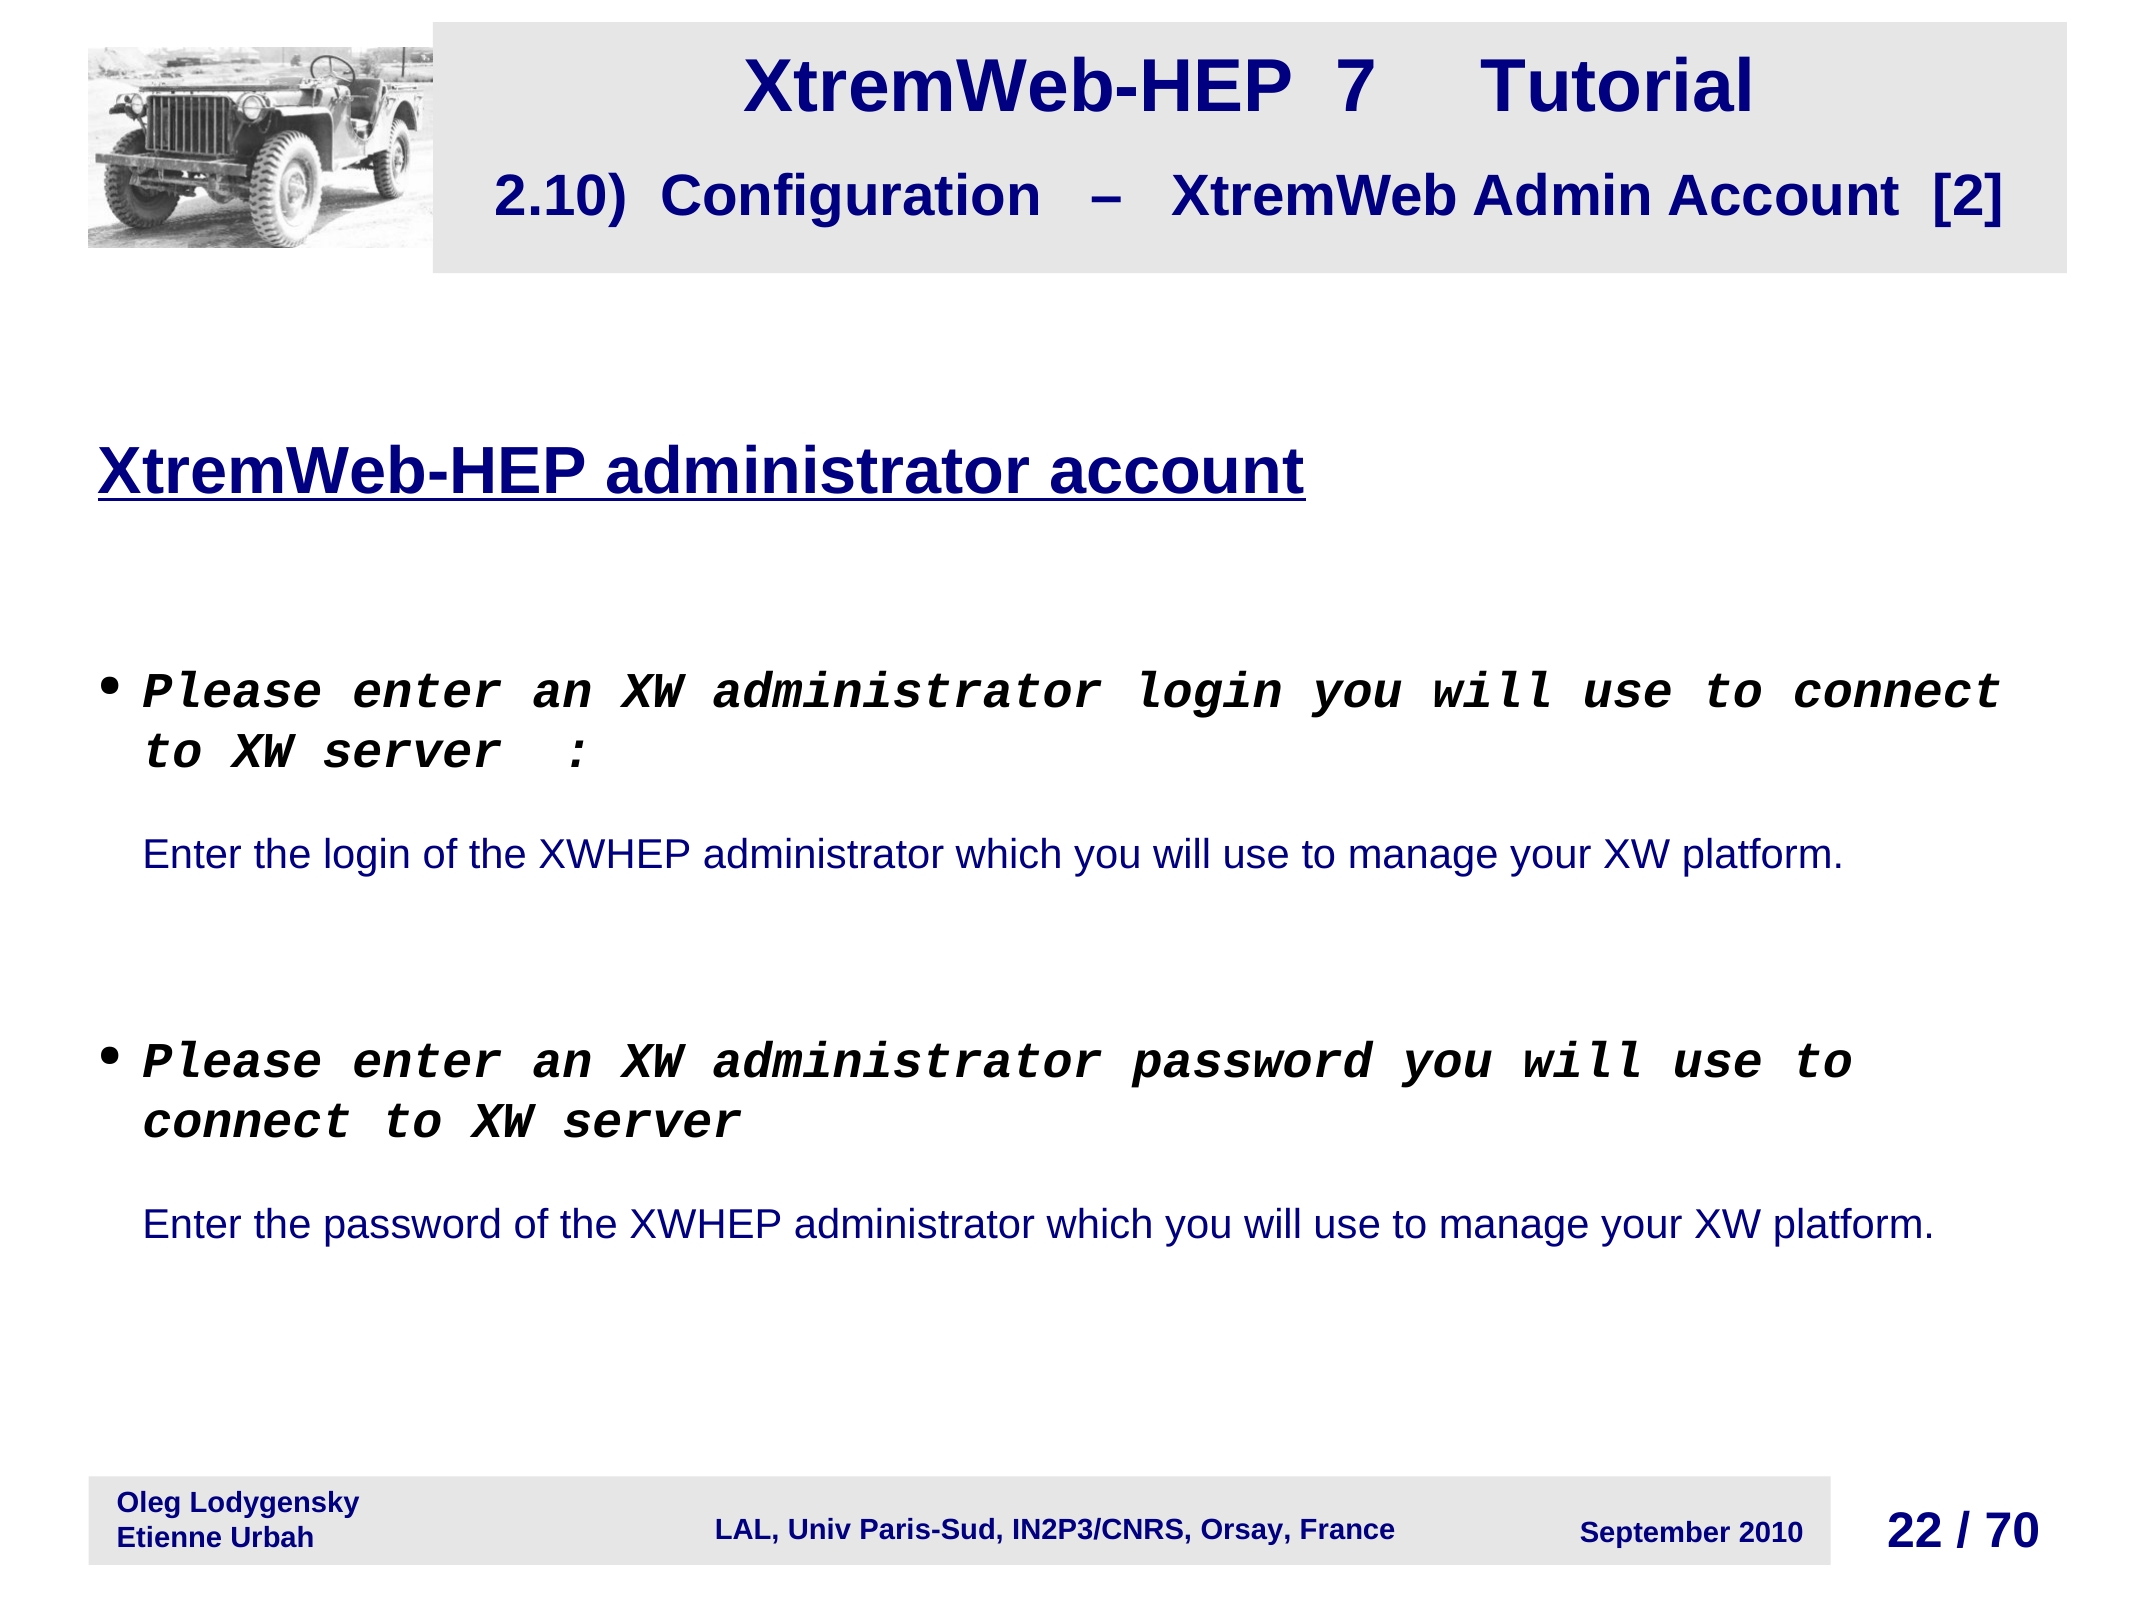

# 2.10) Configuration – XtremWeb Admin Account [2]
XtremWeb-HEP administrator account
Please enter an XW administrator login you will use to connect to XW server :
Enter the login of the XWHEP administrator which you will use to manage your XW platform.
Please enter an XW administrator password you will use to connect to XW server
Enter the password of the XWHEP administrator which you will use to manage your XW platform.
22